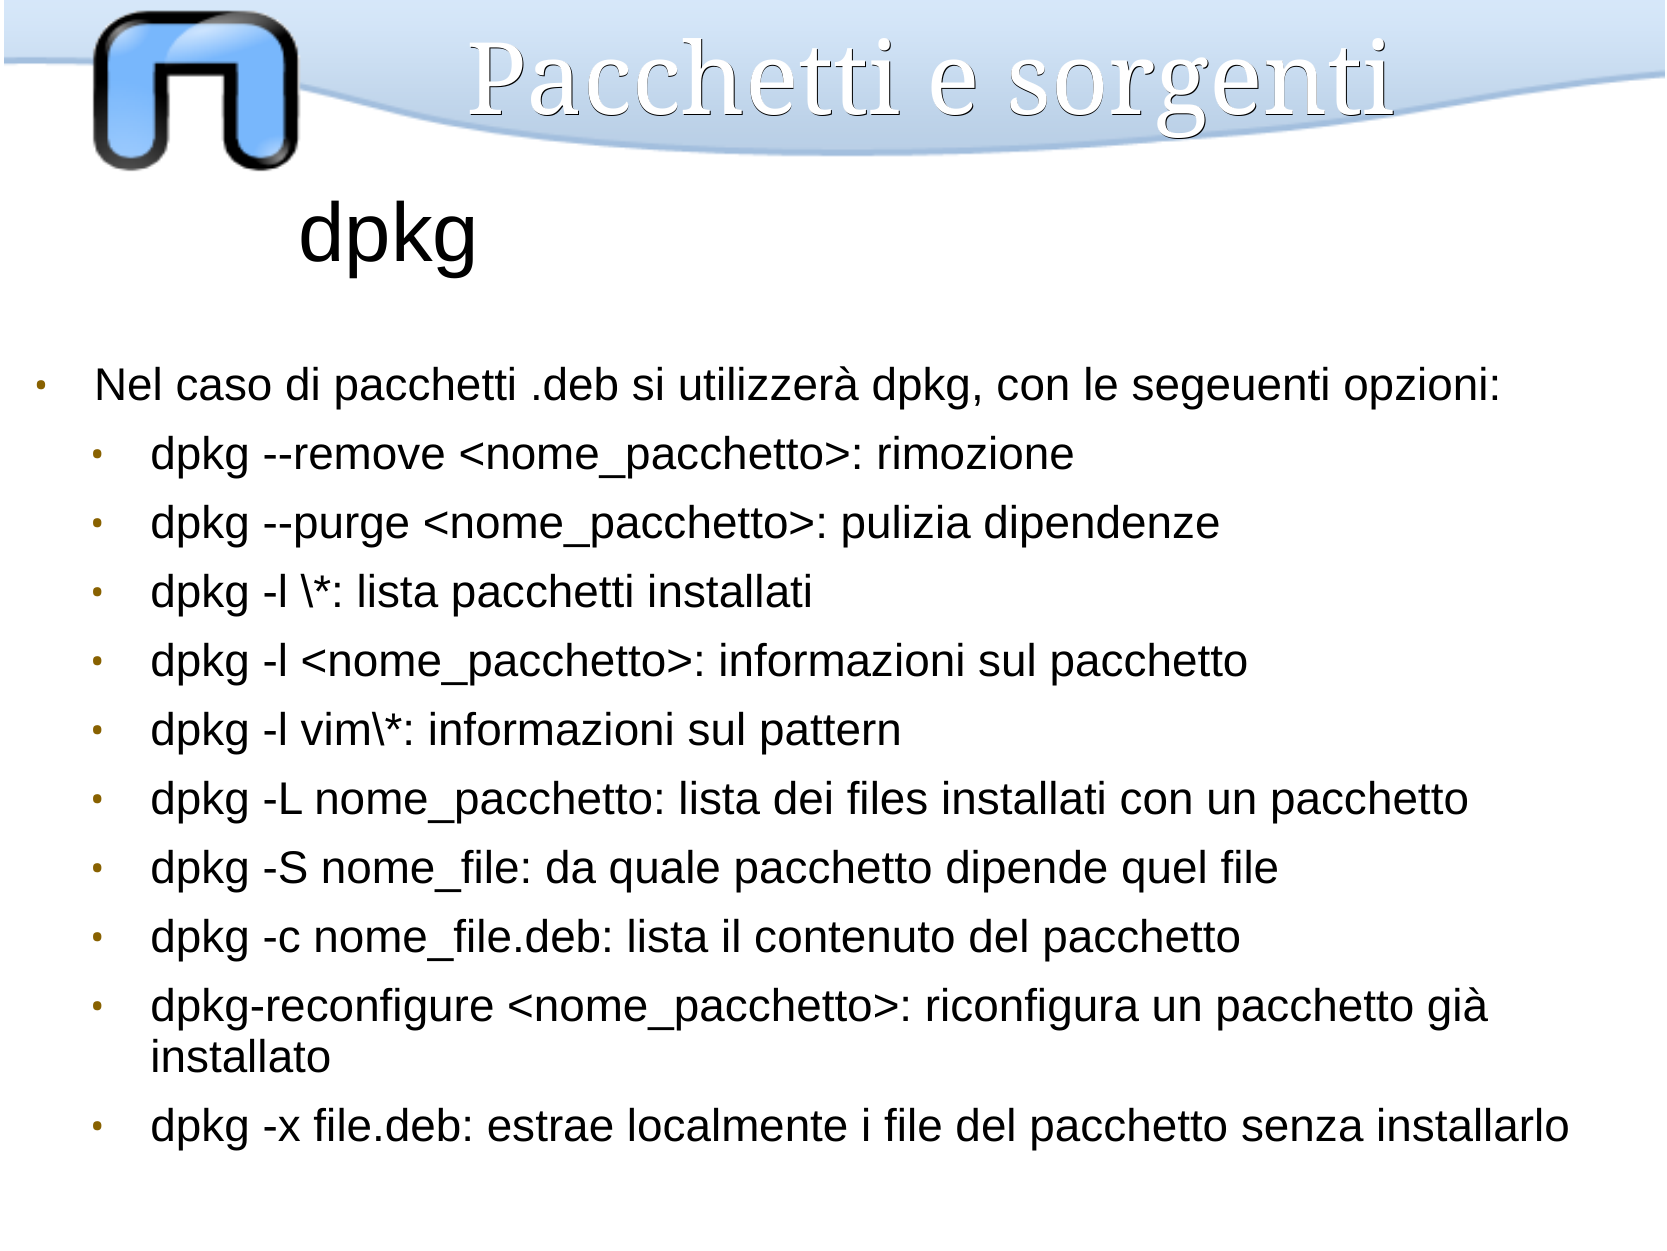

Pacchetti e sorgenti
# dpkg
Nel caso di pacchetti .deb si utilizzerà dpkg, con le segeuenti opzioni:
dpkg --remove <nome_pacchetto>: rimozione
dpkg --purge <nome_pacchetto>: pulizia dipendenze
dpkg -l \*: lista pacchetti installati
dpkg -l <nome_pacchetto>: informazioni sul pacchetto
dpkg -l vim\*: informazioni sul pattern
dpkg -L nome_pacchetto: lista dei files installati con un pacchetto
dpkg -S nome_file: da quale pacchetto dipende quel file
dpkg -c nome_file.deb: lista il contenuto del pacchetto
dpkg-reconfigure <nome_pacchetto>: riconfigura un pacchetto già installato
dpkg -x file.deb: estrae localmente i file del pacchetto senza installarlo